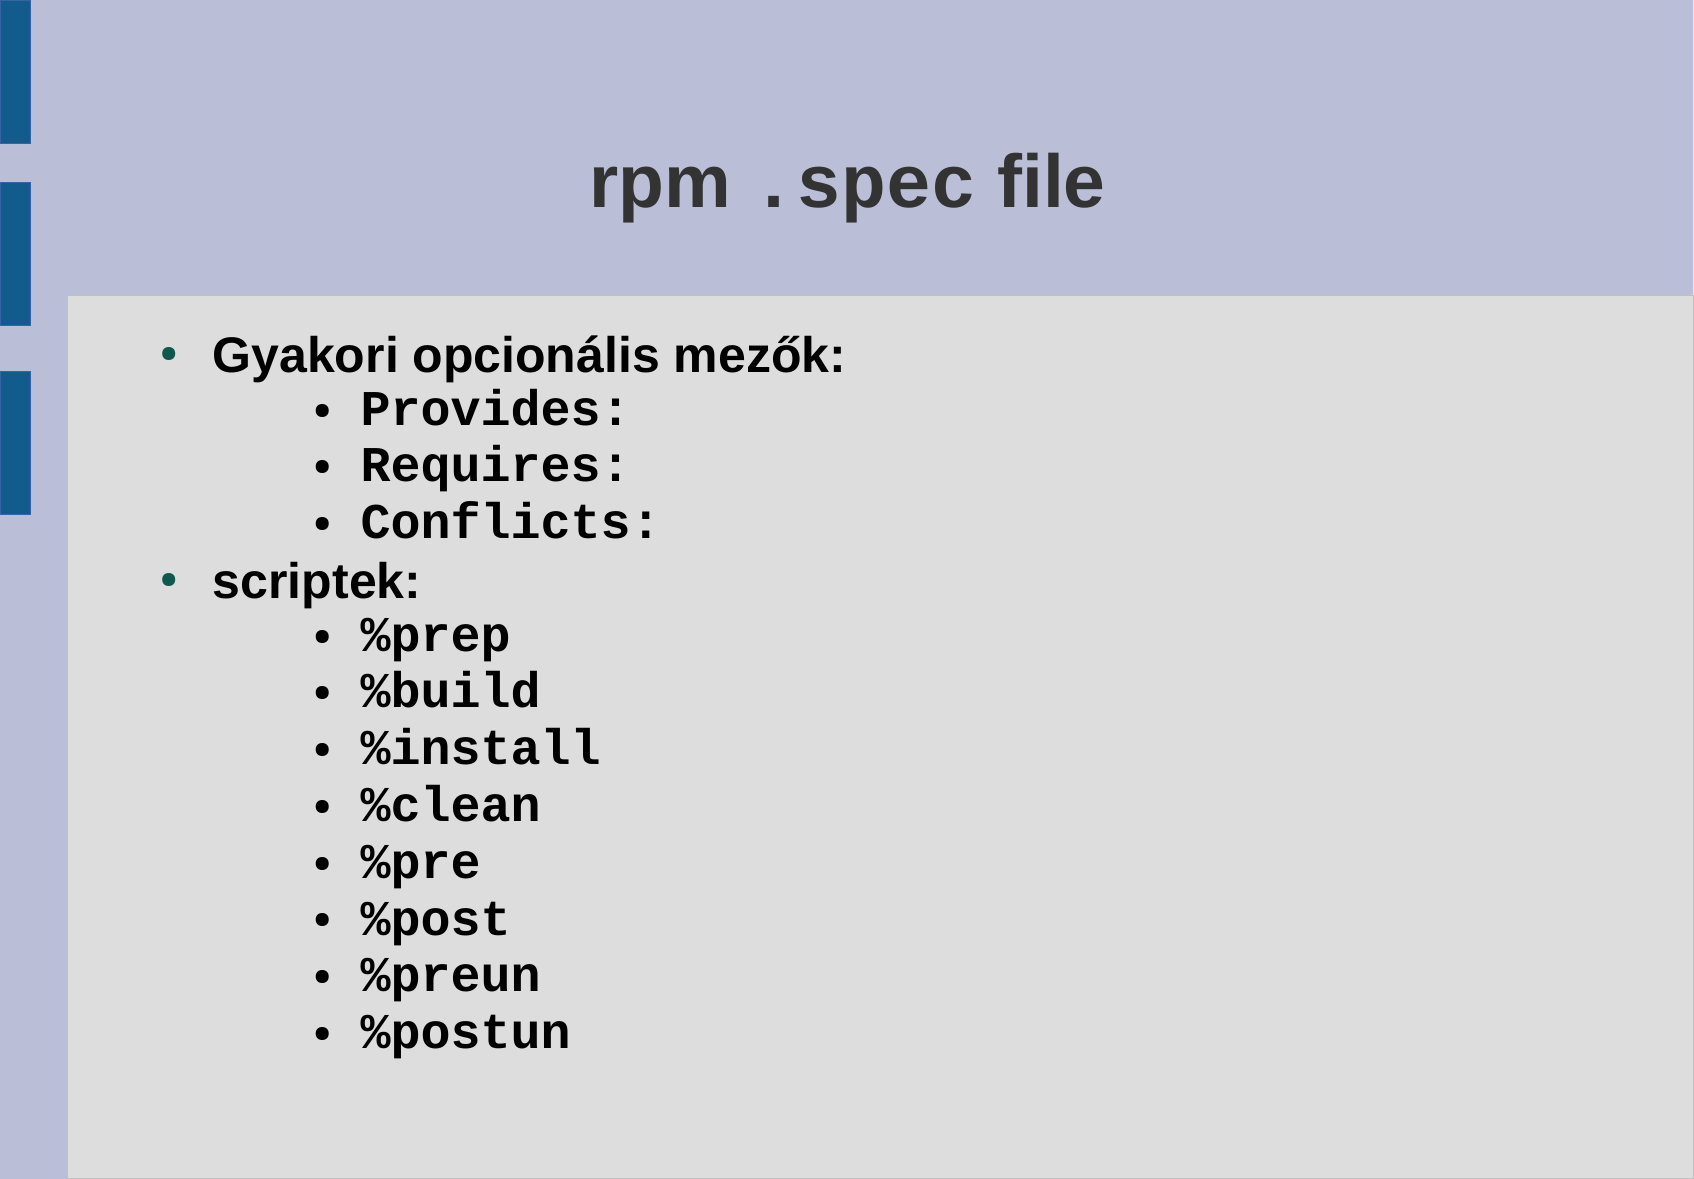

# rpm .spec file
Gyakori opcionális mezők:
Provides:
Requires:
Conflicts:
scriptek:
%prep
%build
%install
%clean
%pre
%post
%preun
%postun